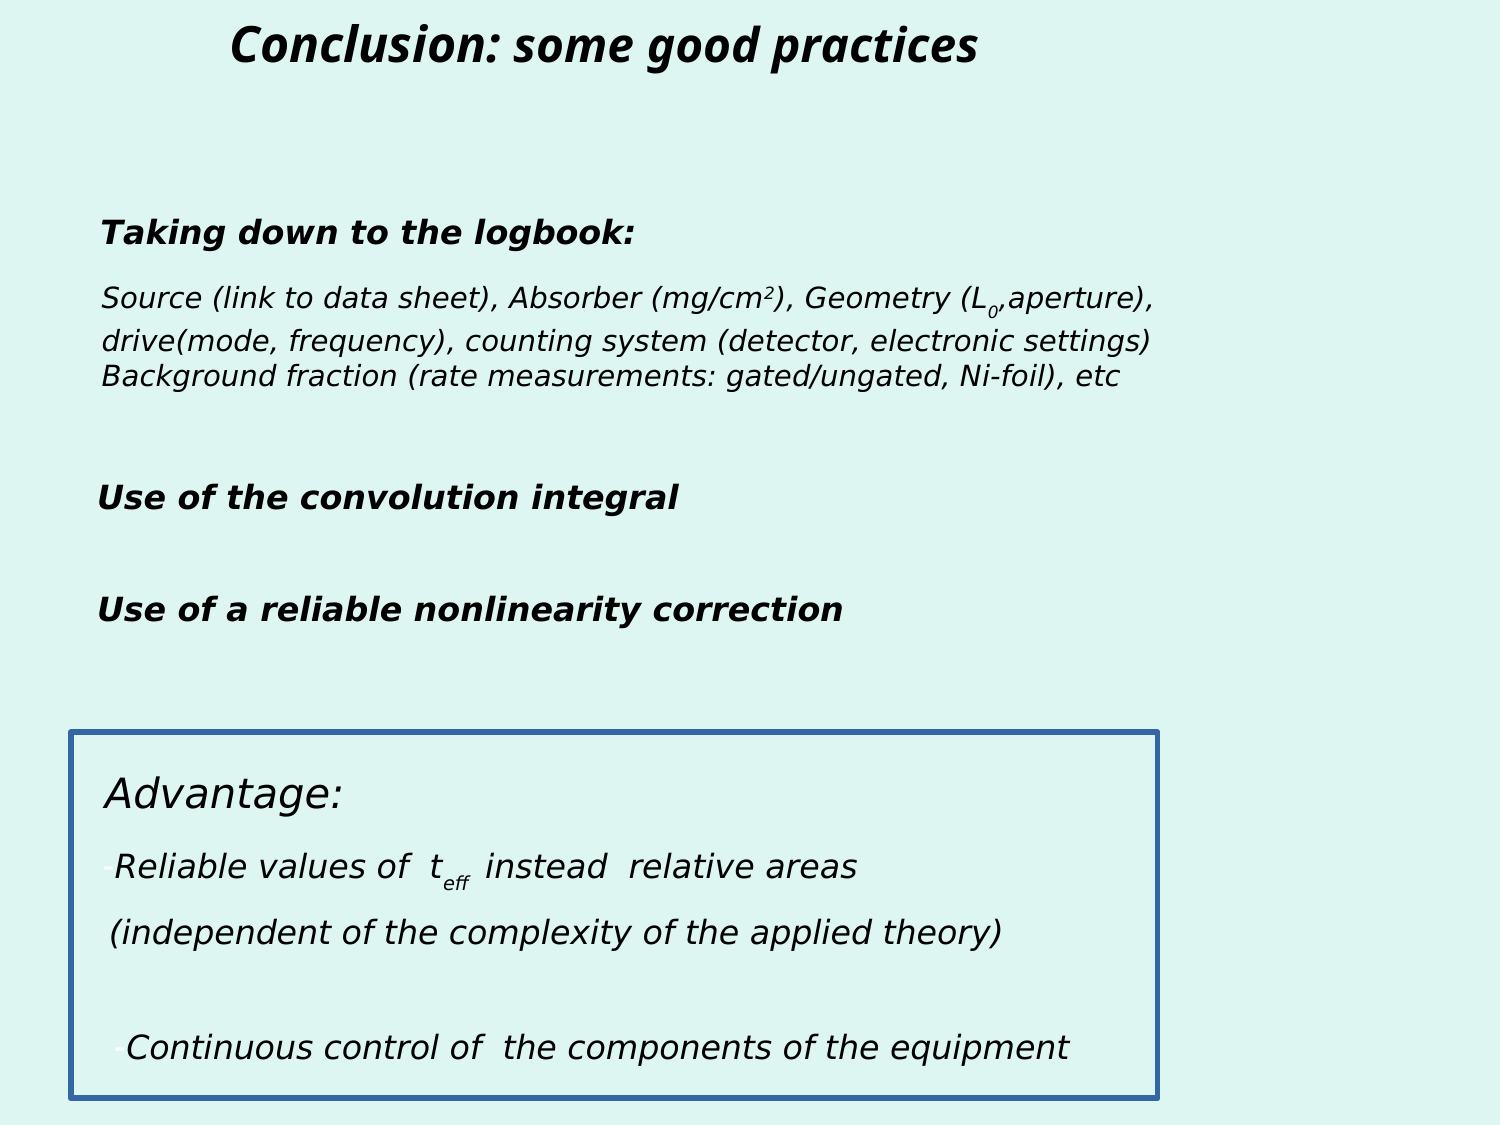

Conclusion: some good practices
 Taking down to the logbook:
Source (link to data sheet), Absorber (mg/cm2), Geometry (L0,aperture),
drive(mode, frequency), counting system (detector, electronic settings)
Background fraction (rate measurements: gated/ungated, Ni-foil), etc
 Use of the convolution integral
 Use of a reliable nonlinearity correction
 Advantage:
-Reliable values of teff instead relative areas
(independent of the complexity of the applied theory)
-Continuous control of the components of the equipment